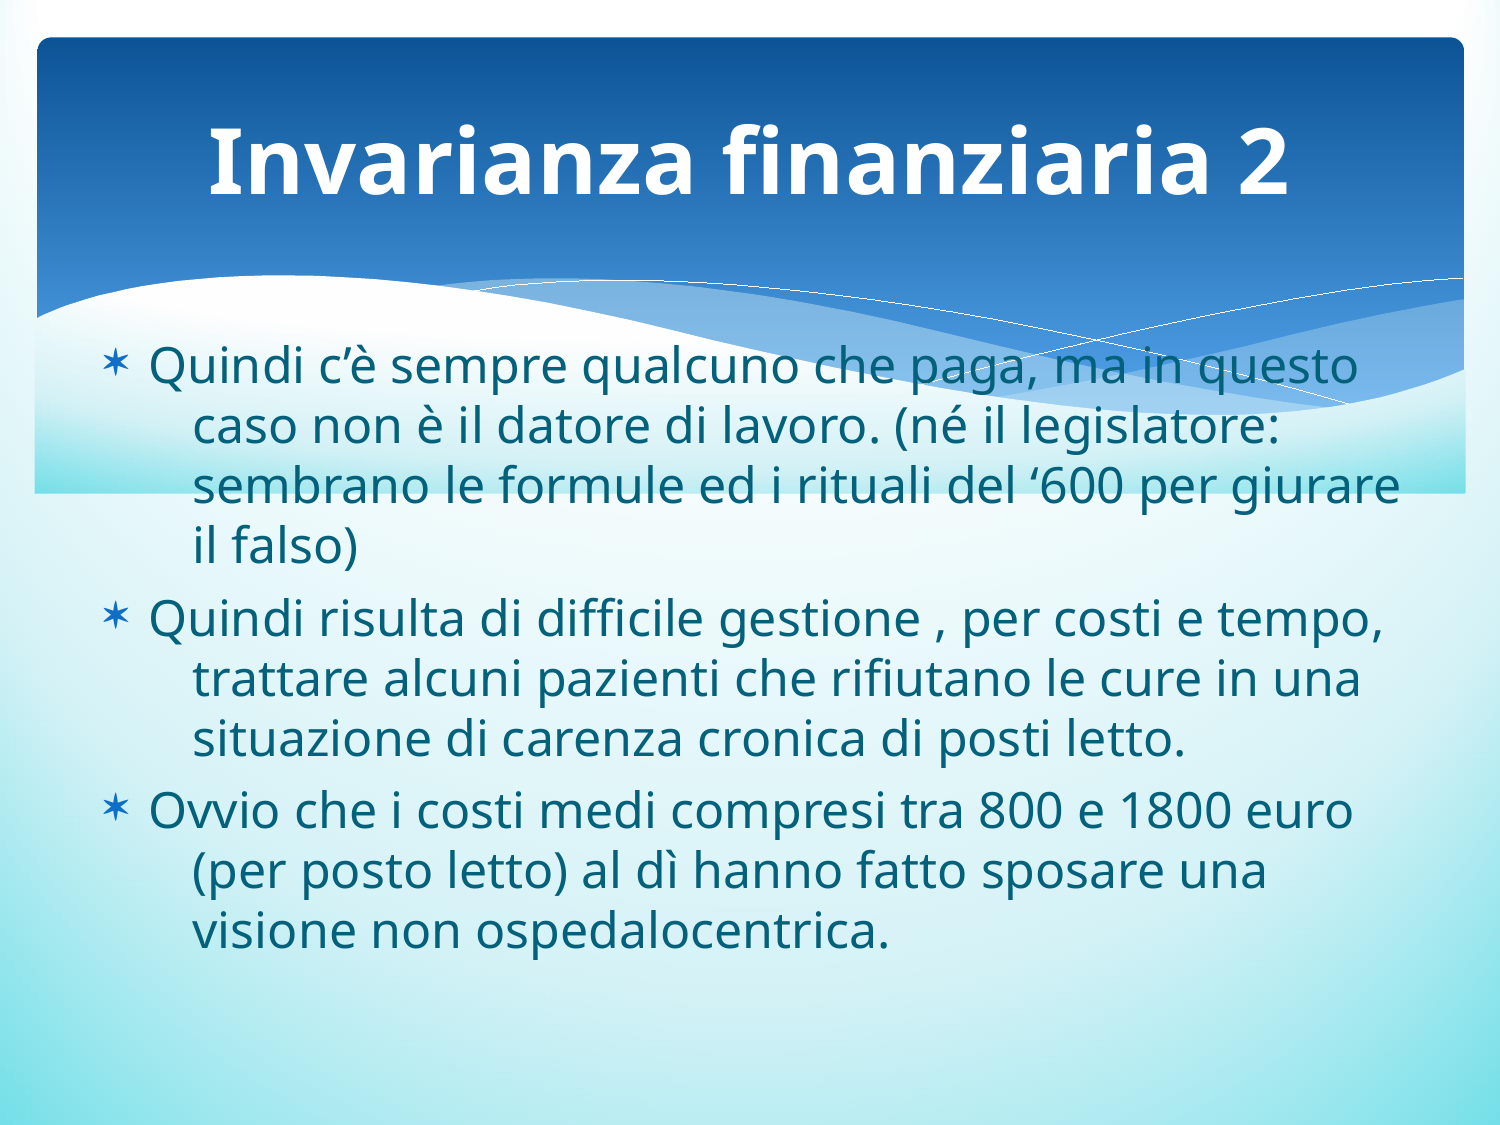

Invarianza finanziaria 2
# Quindi c’è sempre qualcuno che paga, ma in questo caso non è il datore di lavoro. (né il legislatore: sembrano le formule ed i rituali del ‘600 per giurare il falso)
Quindi risulta di difficile gestione , per costi e tempo, trattare alcuni pazienti che rifiutano le cure in una situazione di carenza cronica di posti letto.
Ovvio che i costi medi compresi tra 800 e 1800 euro (per posto letto) al dì hanno fatto sposare una visione non ospedalocentrica.